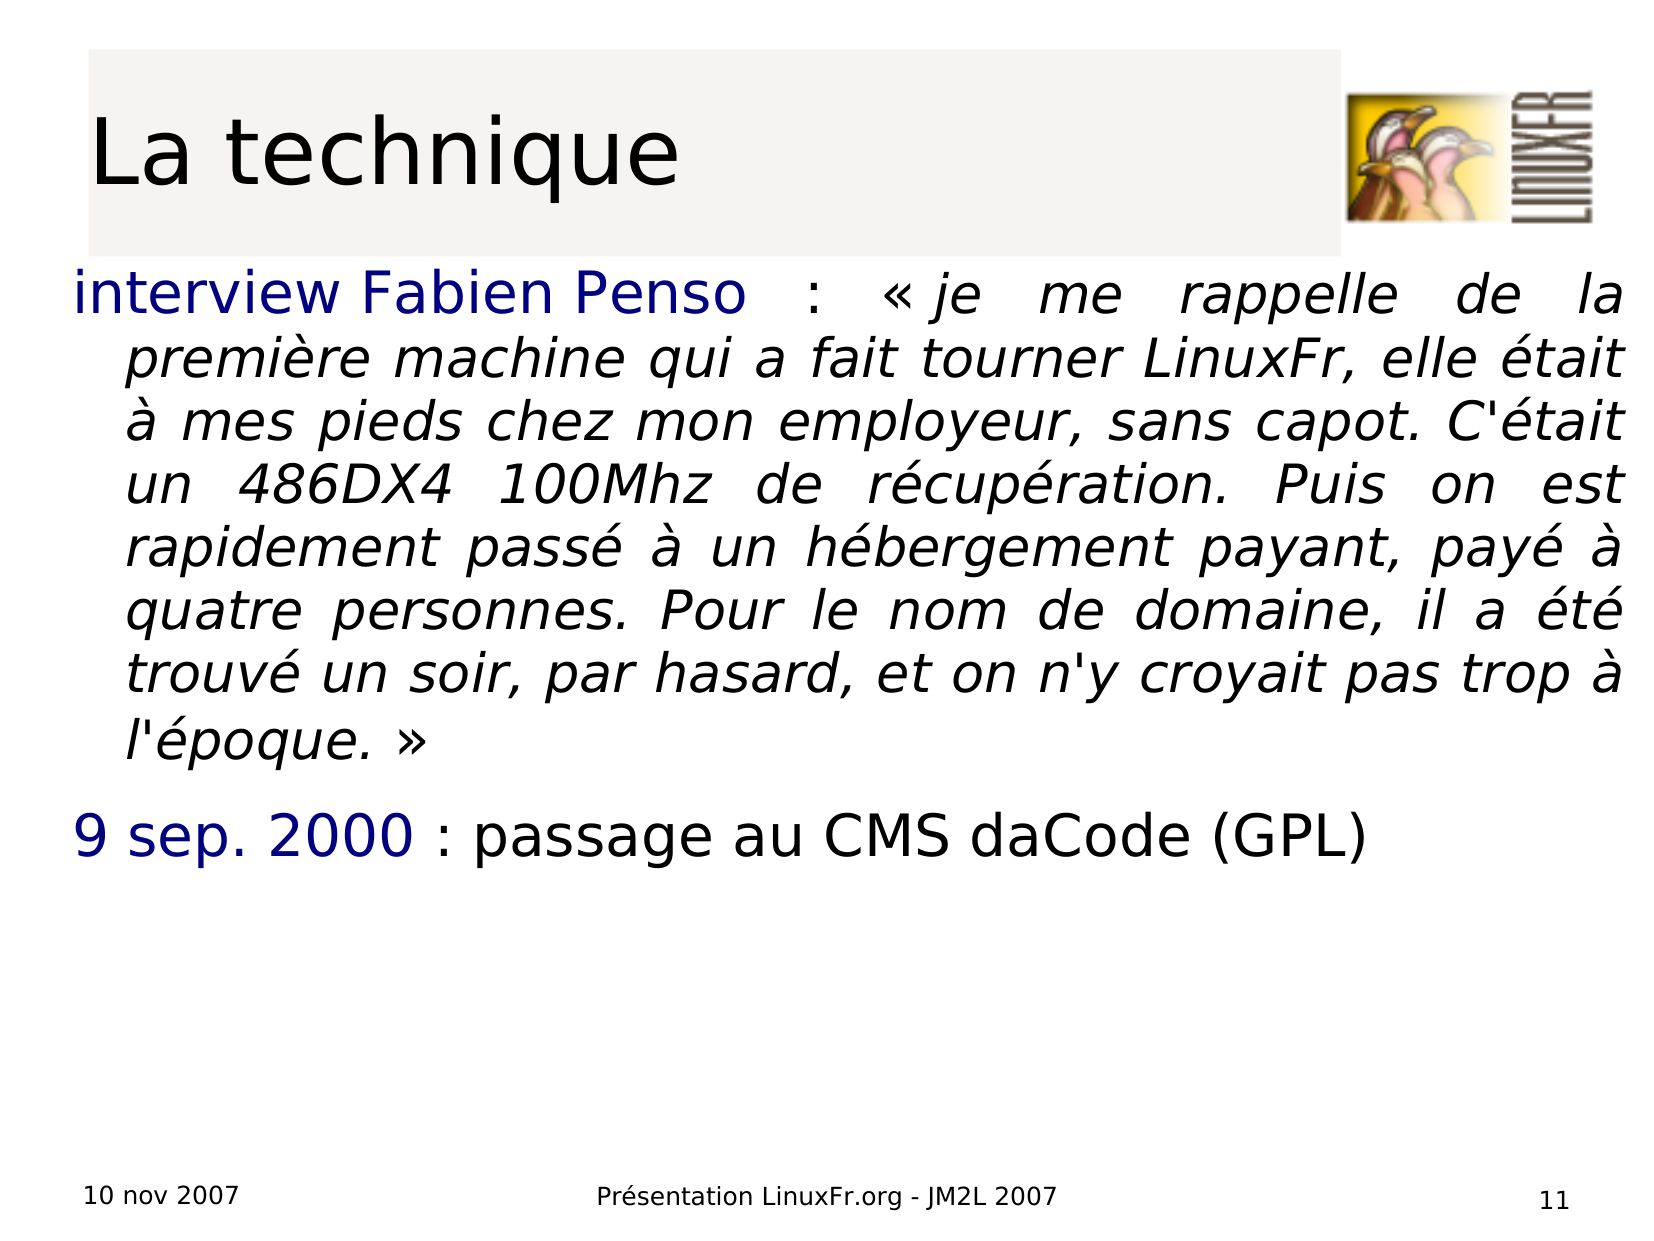

# La technique
interview Fabien Penso : « je me rappelle de la première machine qui a fait tourner LinuxFr, elle était à mes pieds chez mon employeur, sans capot. C'était un 486DX4 100Mhz de récupération. Puis on est rapidement passé à un hébergement payant, payé à quatre personnes. Pour le nom de domaine, il a été trouvé un soir, par hasard, et on n'y croyait pas trop à l'époque. »
9 sep. 2000 : passage au CMS daCode (GPL)
4665
10 nov 2007
Présentation LinuxFr.org - JM2L 2007
11